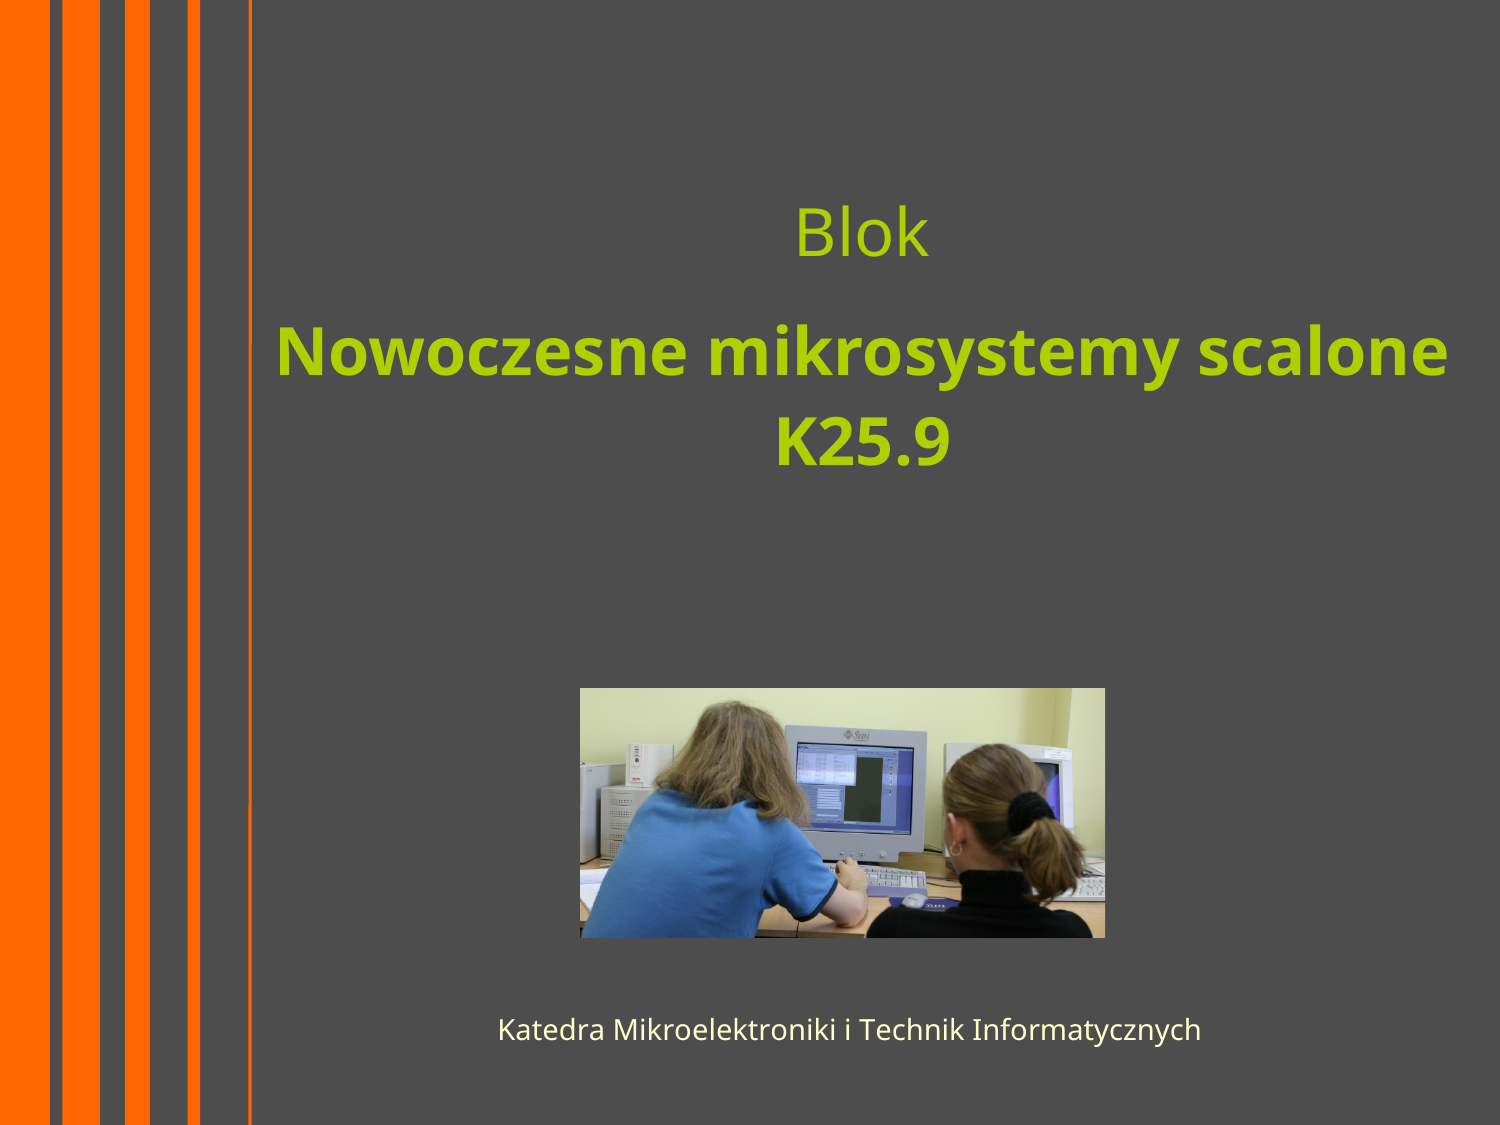

# Blok Nowoczesne mikrosystemy scalone K25.9
Katedra Mikroelektroniki i Technik Informatycznych